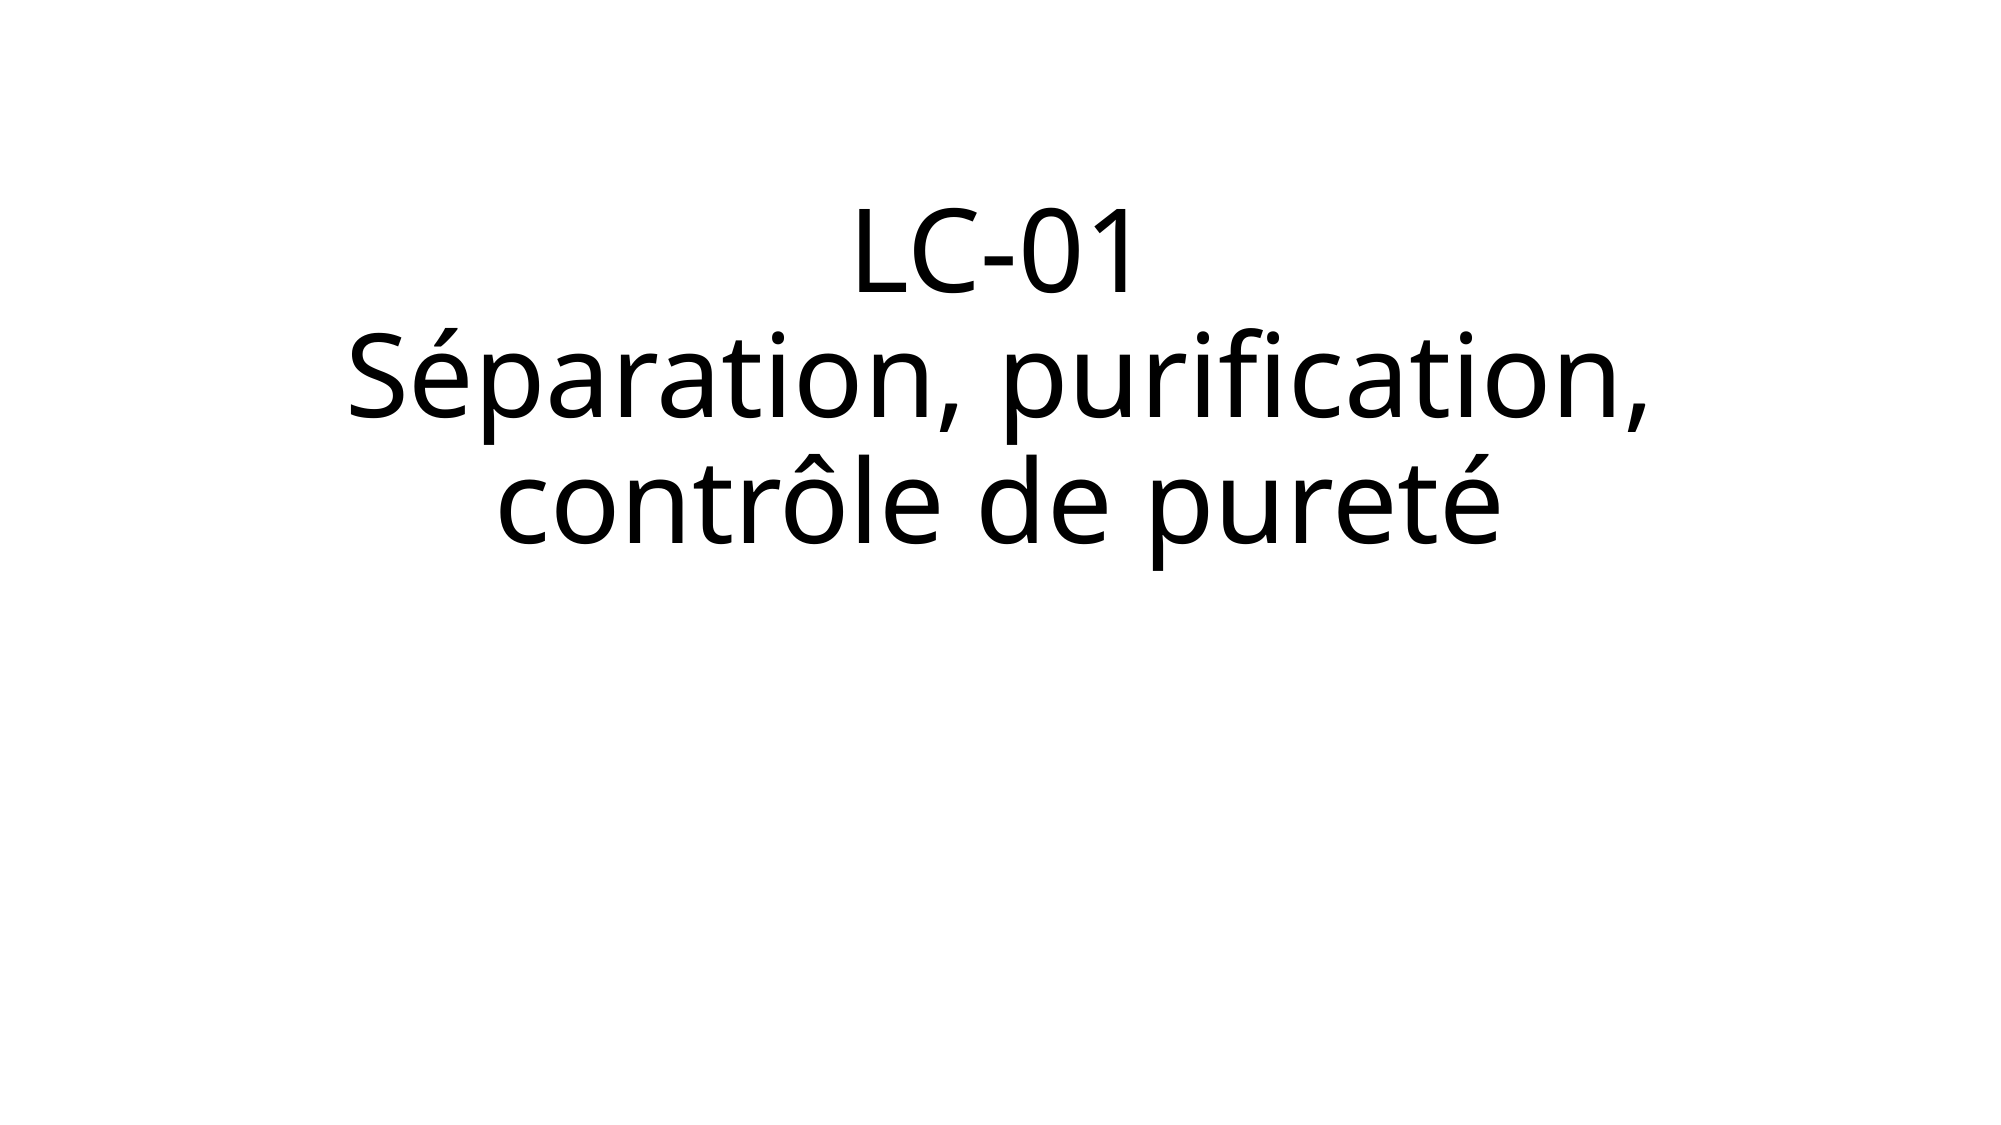

# LC-01 Séparation, purification, contrôle de pureté